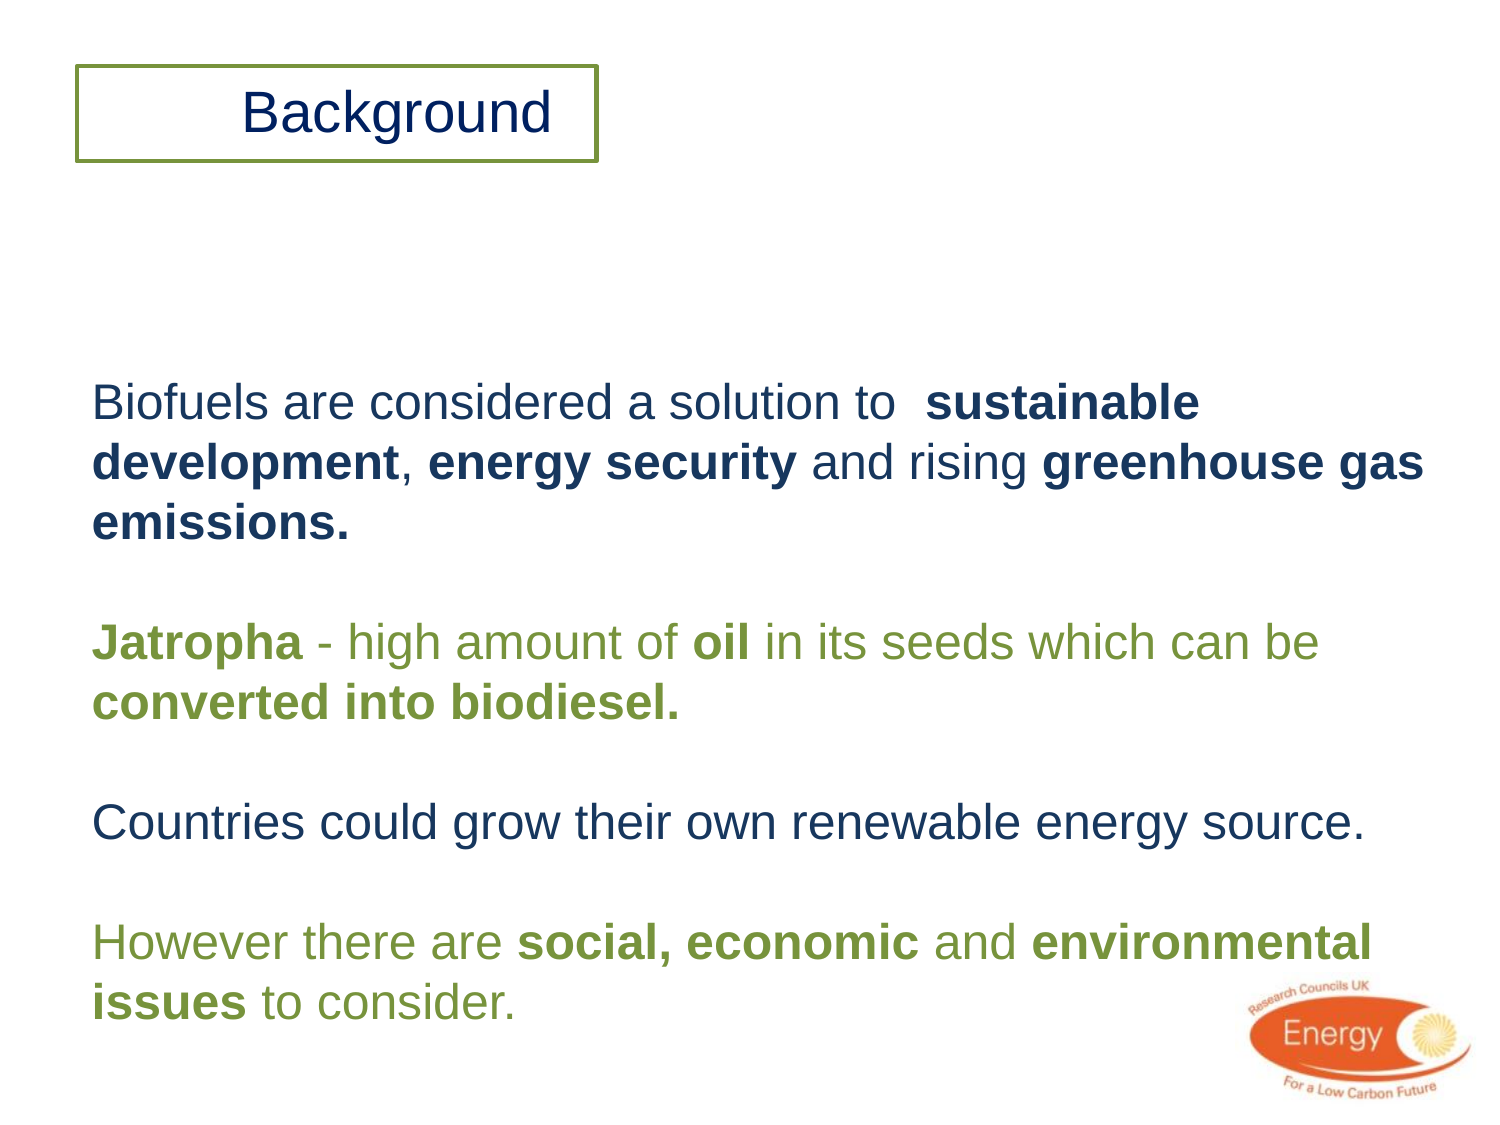

Background
# Biofuels are considered a solution to sustainable development, energy security and rising greenhouse gas emissions. Jatropha - high amount of oil in its seeds which can be converted into biodiesel. Countries could grow their own renewable energy source. However there are social, economic and environmental issues to consider.